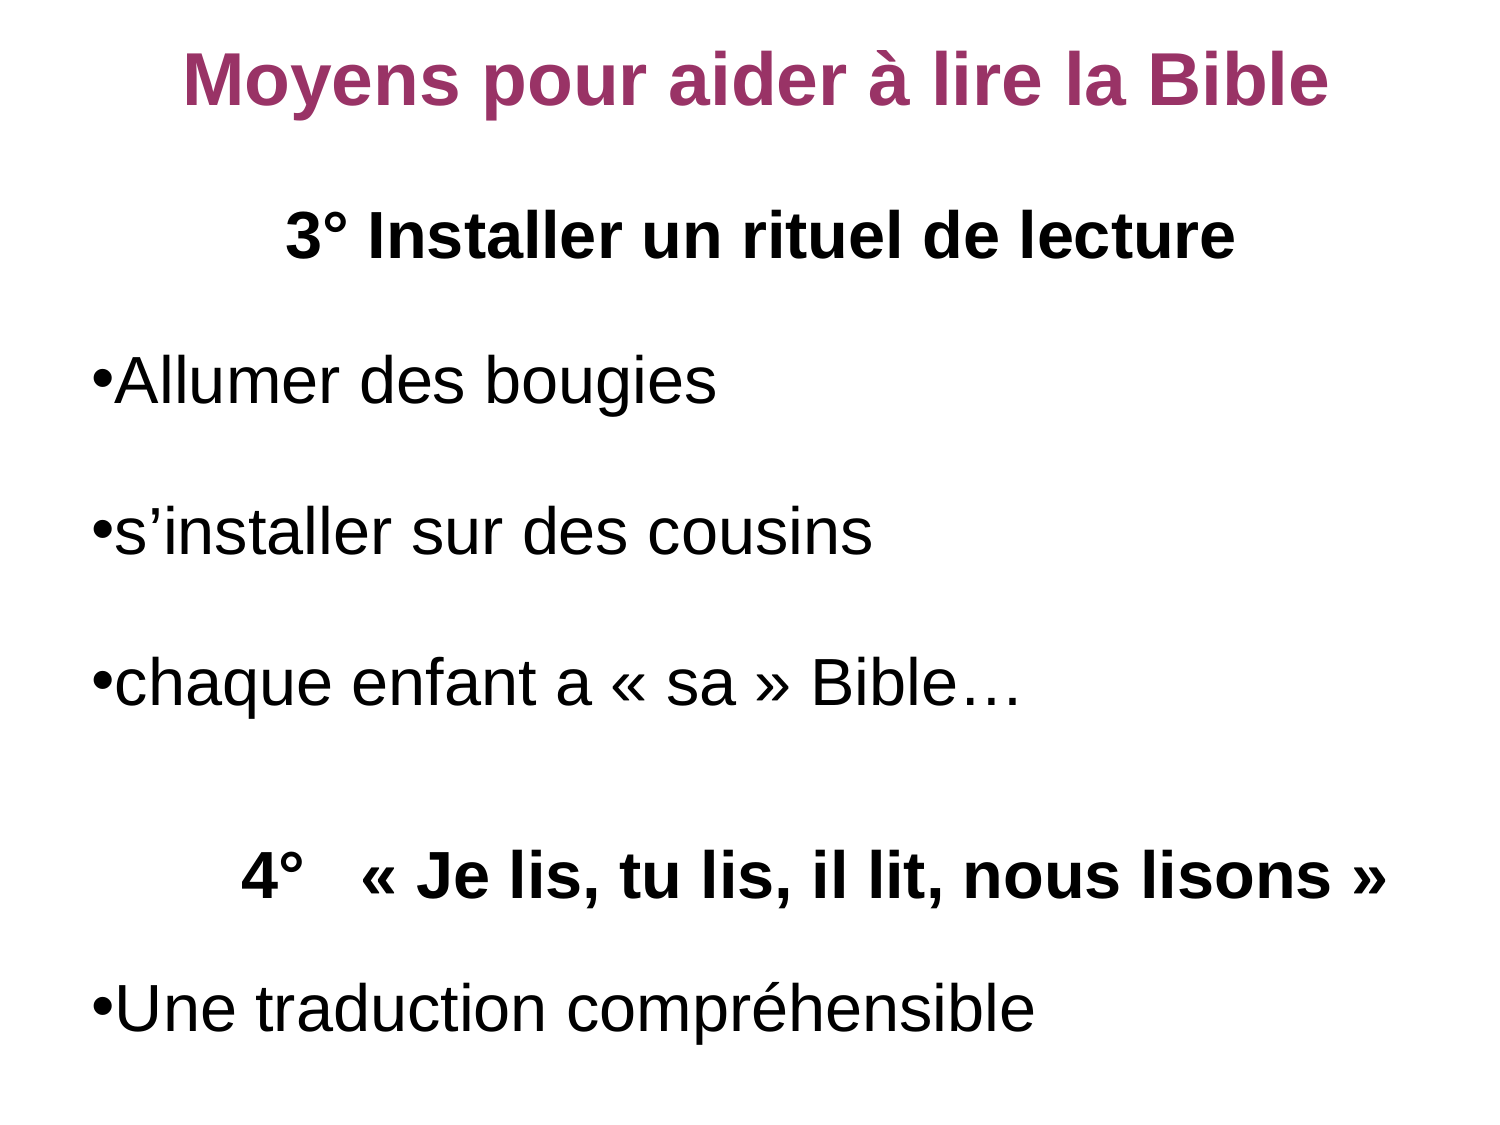

# Moyens pour aider à lire la Bible
3° Installer un rituel de lecture
Allumer des bougies
s’installer sur des cousins
chaque enfant a « sa » Bible…
	4°   « Je lis, tu lis, il lit, nous lisons »
Une traduction compréhensible